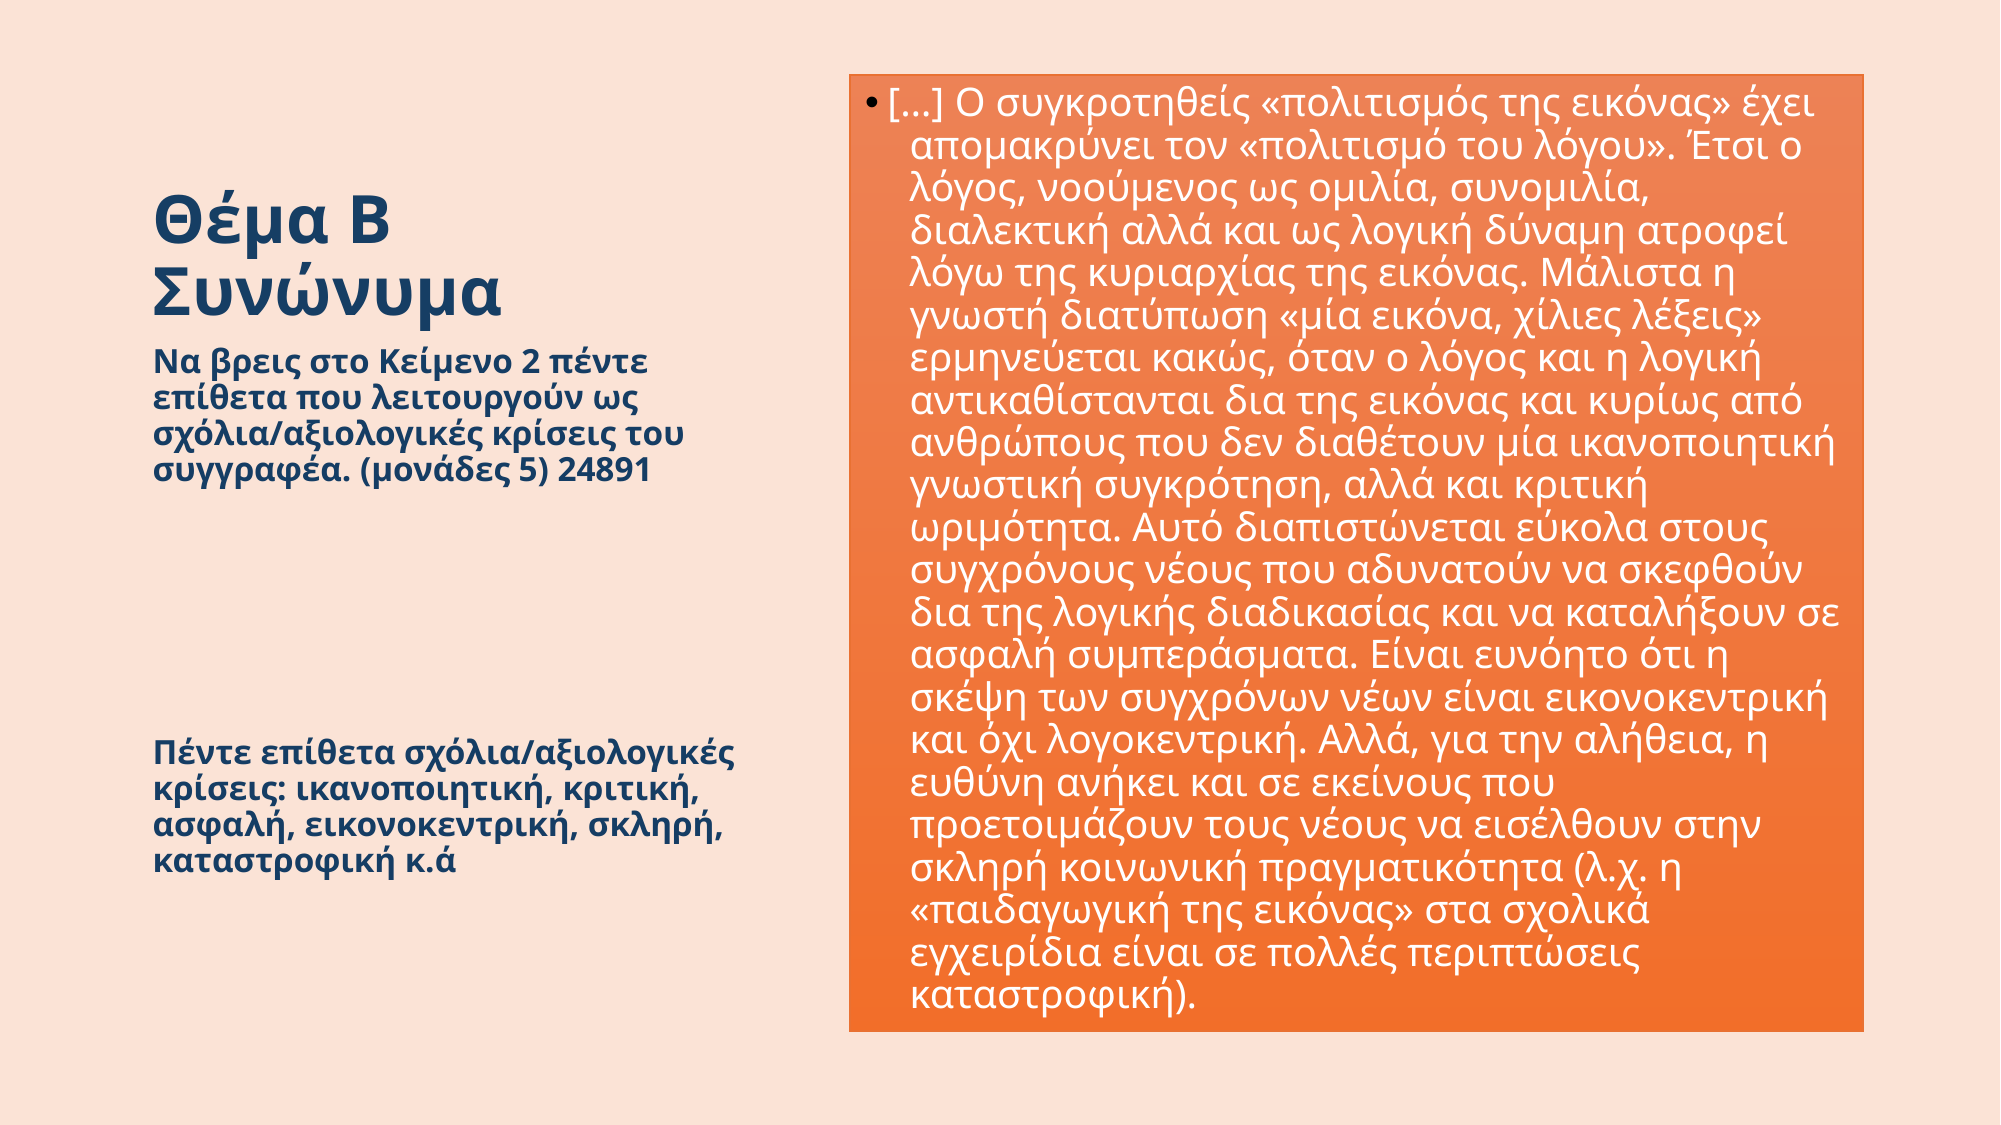

# Θέμα Β Συνώνυμα
[…] Ο συγκροτηθείς «πολιτισμός της εικόνας» έχει απομακρύνει τον «πολιτισμό του λόγου». Έτσι ο λόγος, νοούμενος ως ομιλία, συνομιλία, διαλεκτική αλλά και ως λογική δύναμη ατροφεί λόγω της κυριαρχίας της εικόνας. Μάλιστα η γνωστή διατύπωση «μία εικόνα, χίλιες λέξεις» ερμηνεύεται κακώς, όταν ο λόγος και η λογική αντικαθίστανται δια της εικόνας και κυρίως από ανθρώπους που δεν διαθέτουν μία ικανοποιητική γνωστική συγκρότηση, αλλά και κριτική ωριμότητα. Αυτό διαπιστώνεται εύκολα στους συγχρόνους νέους που αδυνατούν να σκεφθούν δια της λογικής διαδικασίας και να καταλήξουν σε ασφαλή συμπεράσματα. Είναι ευνόητο ότι η σκέψη των συγχρόνων νέων είναι εικονοκεντρική και όχι λογοκεντρική. Αλλά, για την αλήθεια, η ευθύνη ανήκει και σε εκείνους που προετοιμάζουν τους νέους να εισέλθουν στην σκληρή κοινωνική πραγματικότητα (λ.χ. η «παιδαγωγική της εικόνας» στα σχολικά εγχειρίδια είναι σε πολλές περιπτώσεις καταστροφική).
Να βρεις στο Κείμενο 2 πέντε επίθετα που λειτουργούν ως σχόλια/αξιολογικές κρίσεις του συγγραφέα. (μονάδες 5) 24891
Πέντε επίθετα σχόλια/αξιολογικές κρίσεις: ικανοποιητική, κριτική, ασφαλή, εικονοκεντρική, σκληρή, καταστροφική κ.ά